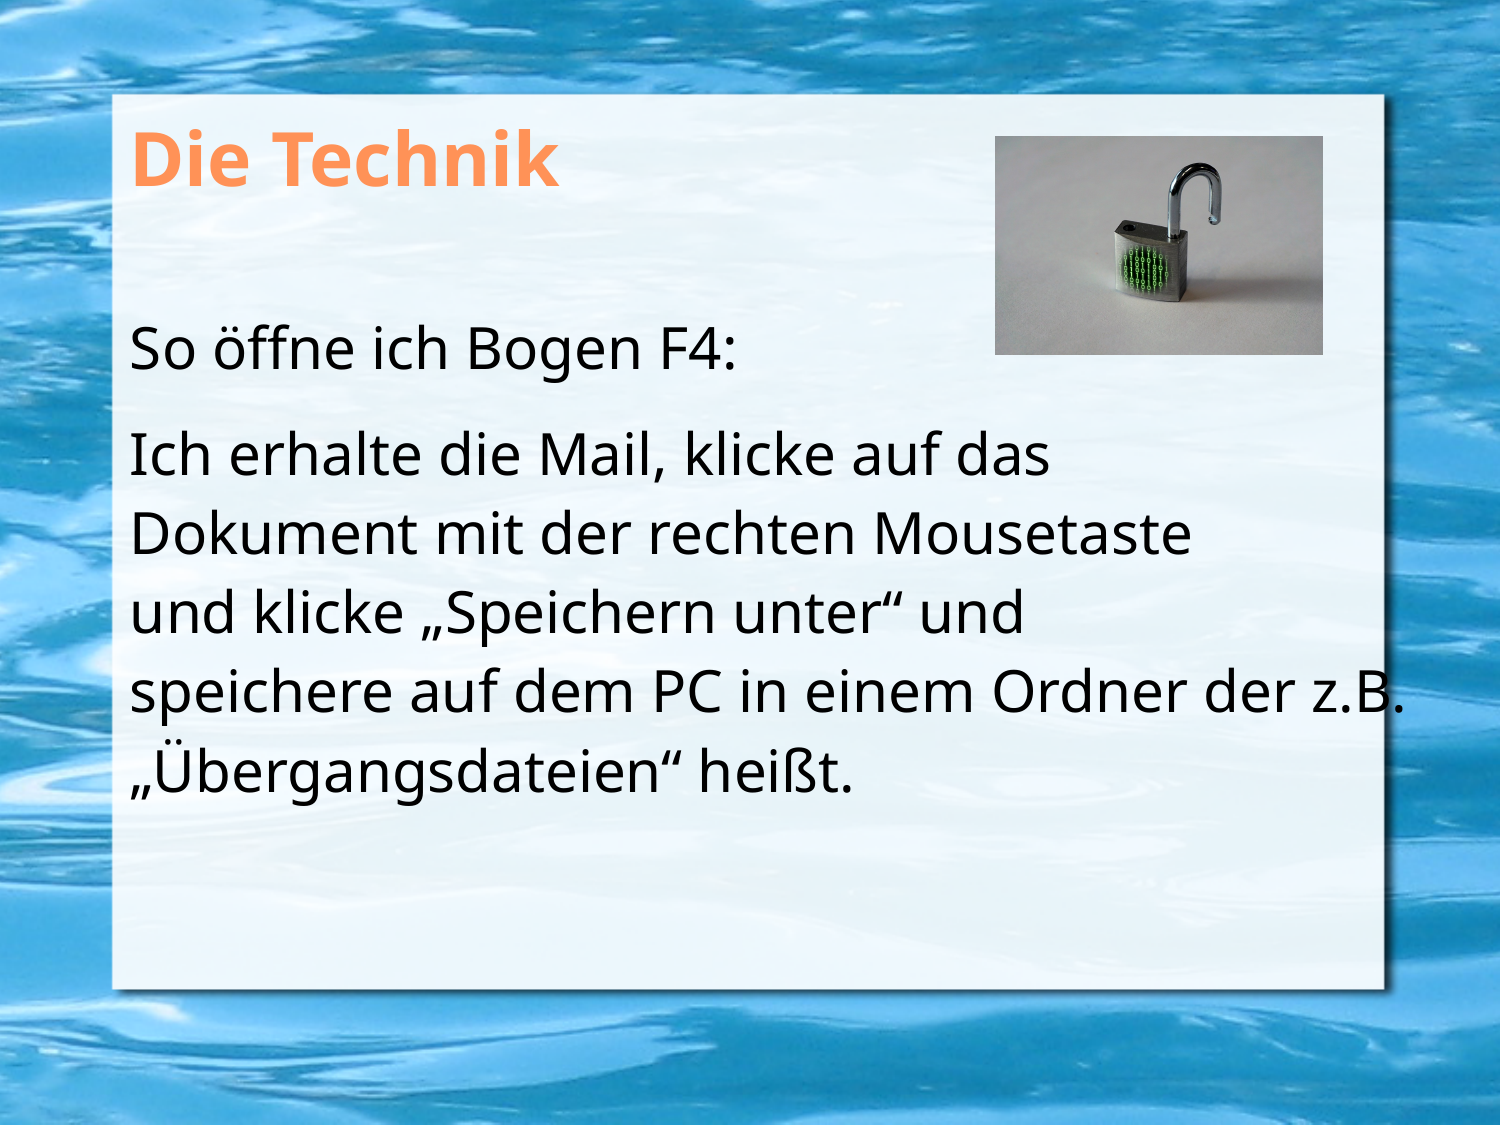

# Die Technik
So öffne ich Bogen F4:
Ich erhalte die Mail, klicke auf das
Dokument mit der rechten Mousetaste
und klicke „Speichern unter“ und
speichere auf dem PC in einem Ordner der z.B. „Übergangsdateien“ heißt.